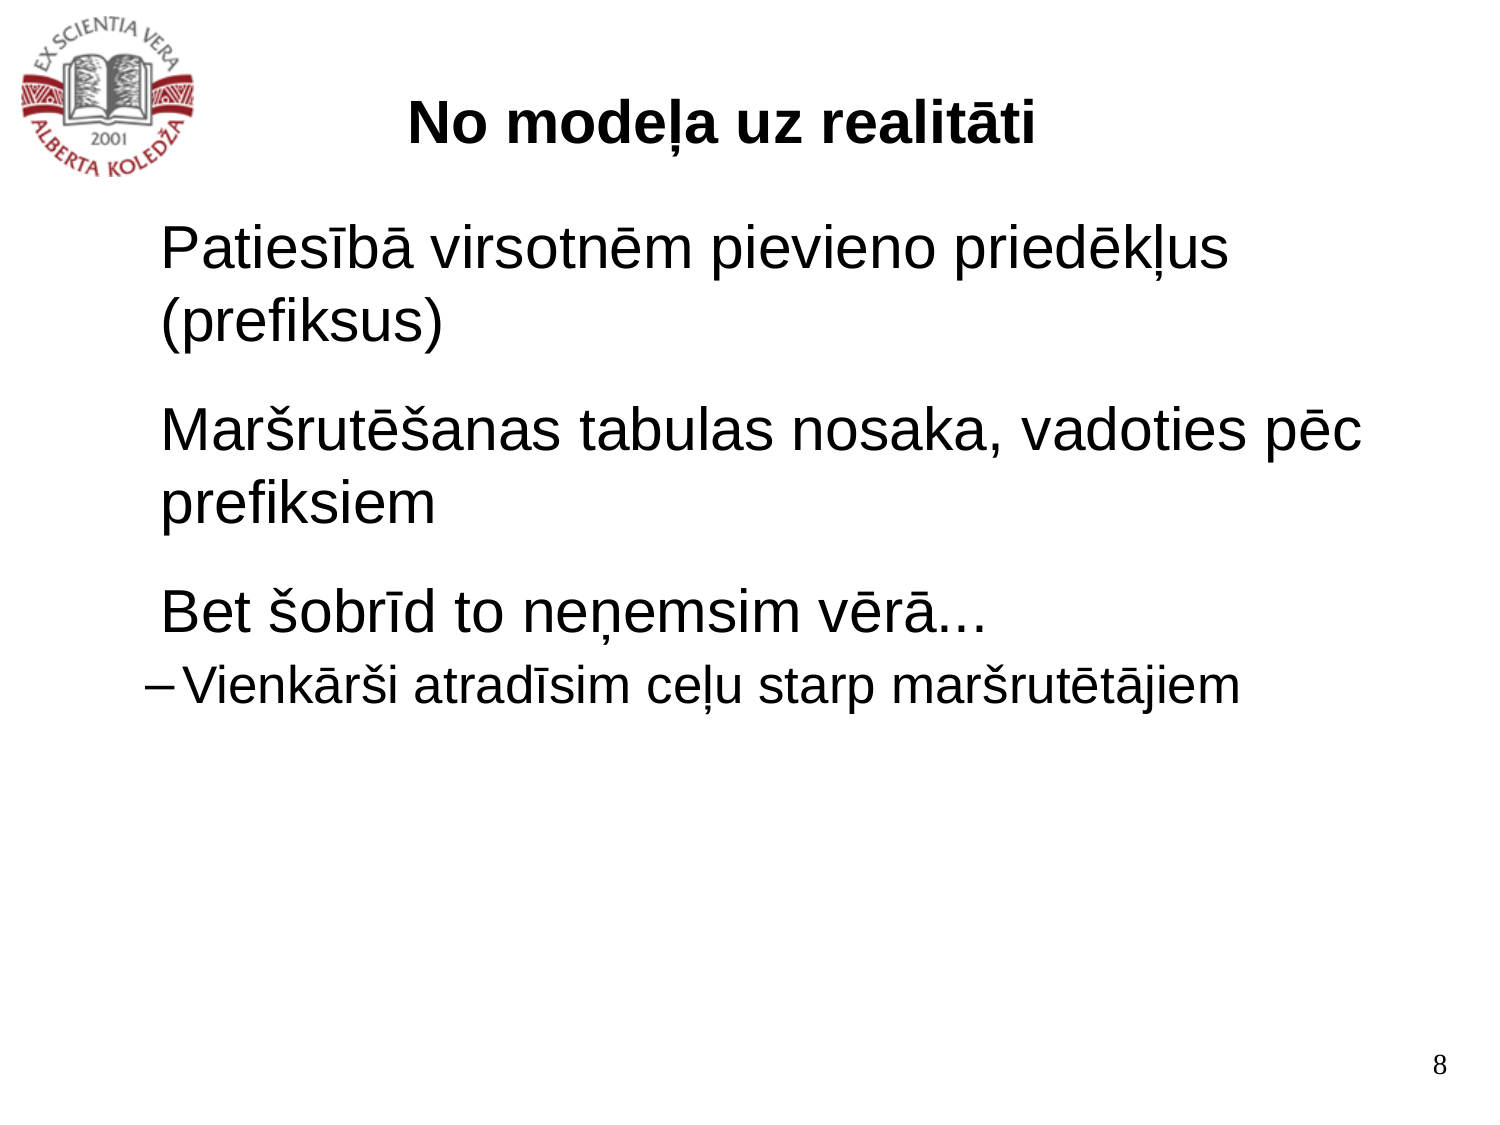

# No modeļa uz realitāti
Patiesībā virsotnēm pievieno priedēkļus (prefiksus)
Maršrutēšanas tabulas nosaka, vadoties pēc prefiksiem
Bet šobrīd to neņemsim vērā...
Vienkārši atradīsim ceļu starp maršrutētājiem